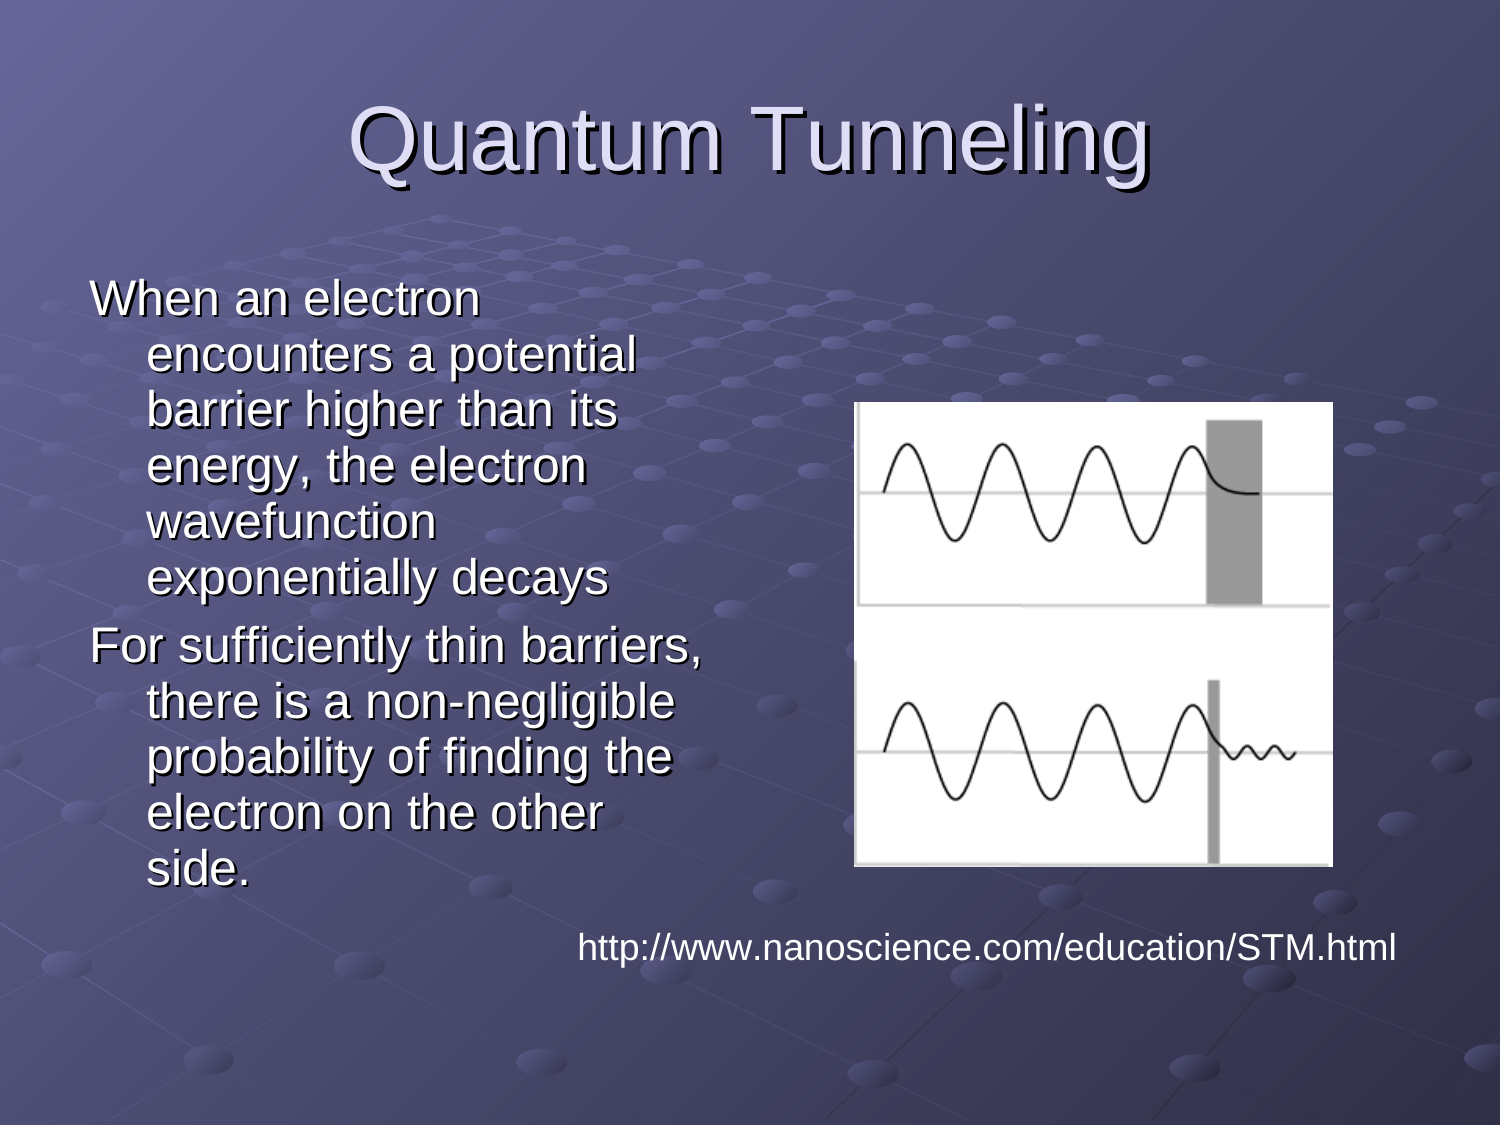

# Quantum Tunneling
When an electron encounters a potential barrier higher than its energy, the electron wavefunction exponentially decays
For sufficiently thin barriers, there is a non-negligible probability of finding the electron on the other side.
http://www.nanoscience.com/education/STM.html